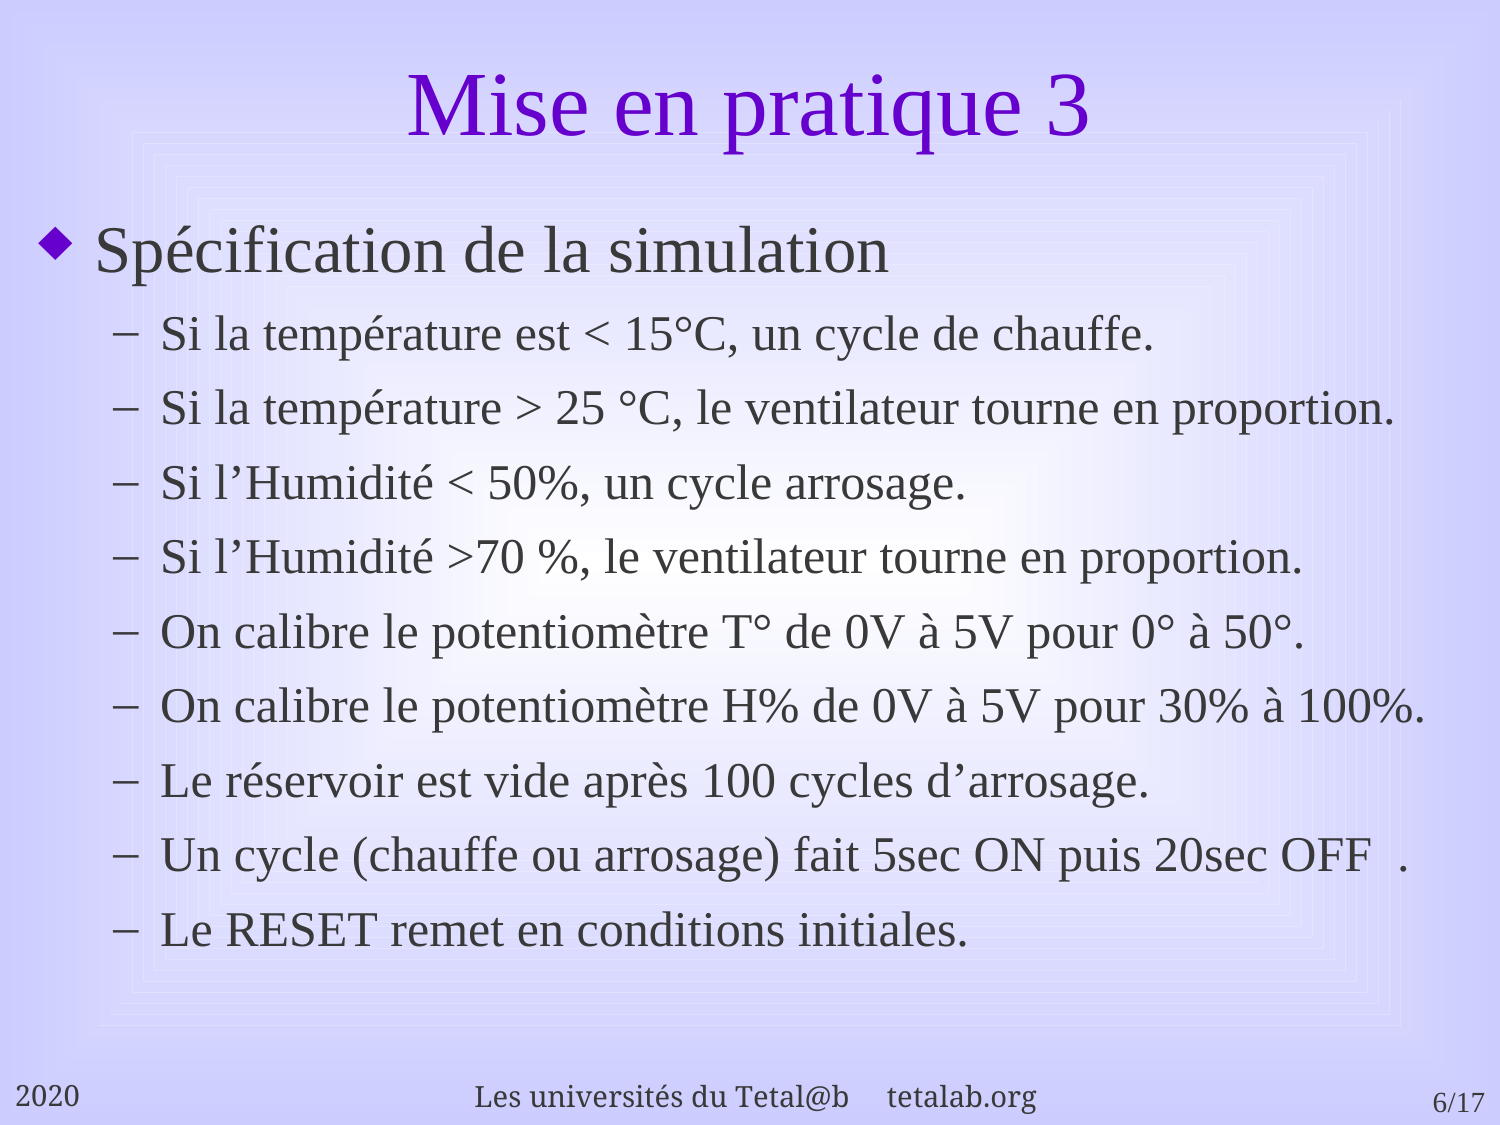

# Mise en pratique 3
Spécification de la simulation
Si la température est < 15°C, un cycle de chauffe.
Si la température > 25 °C, le ventilateur tourne en proportion.
Si l’Humidité < 50%, un cycle arrosage.
Si l’Humidité >70 %, le ventilateur tourne en proportion.
On calibre le potentiomètre T° de 0V à 5V pour 0° à 50°.
On calibre le potentiomètre H% de 0V à 5V pour 30% à 100%.
Le réservoir est vide après 100 cycles d’arrosage.
Un cycle (chauffe ou arrosage) fait 5sec ON puis 20sec OFF .
Le RESET remet en conditions initiales.
2020
Les universités du Tetal@b tetalab.org
6